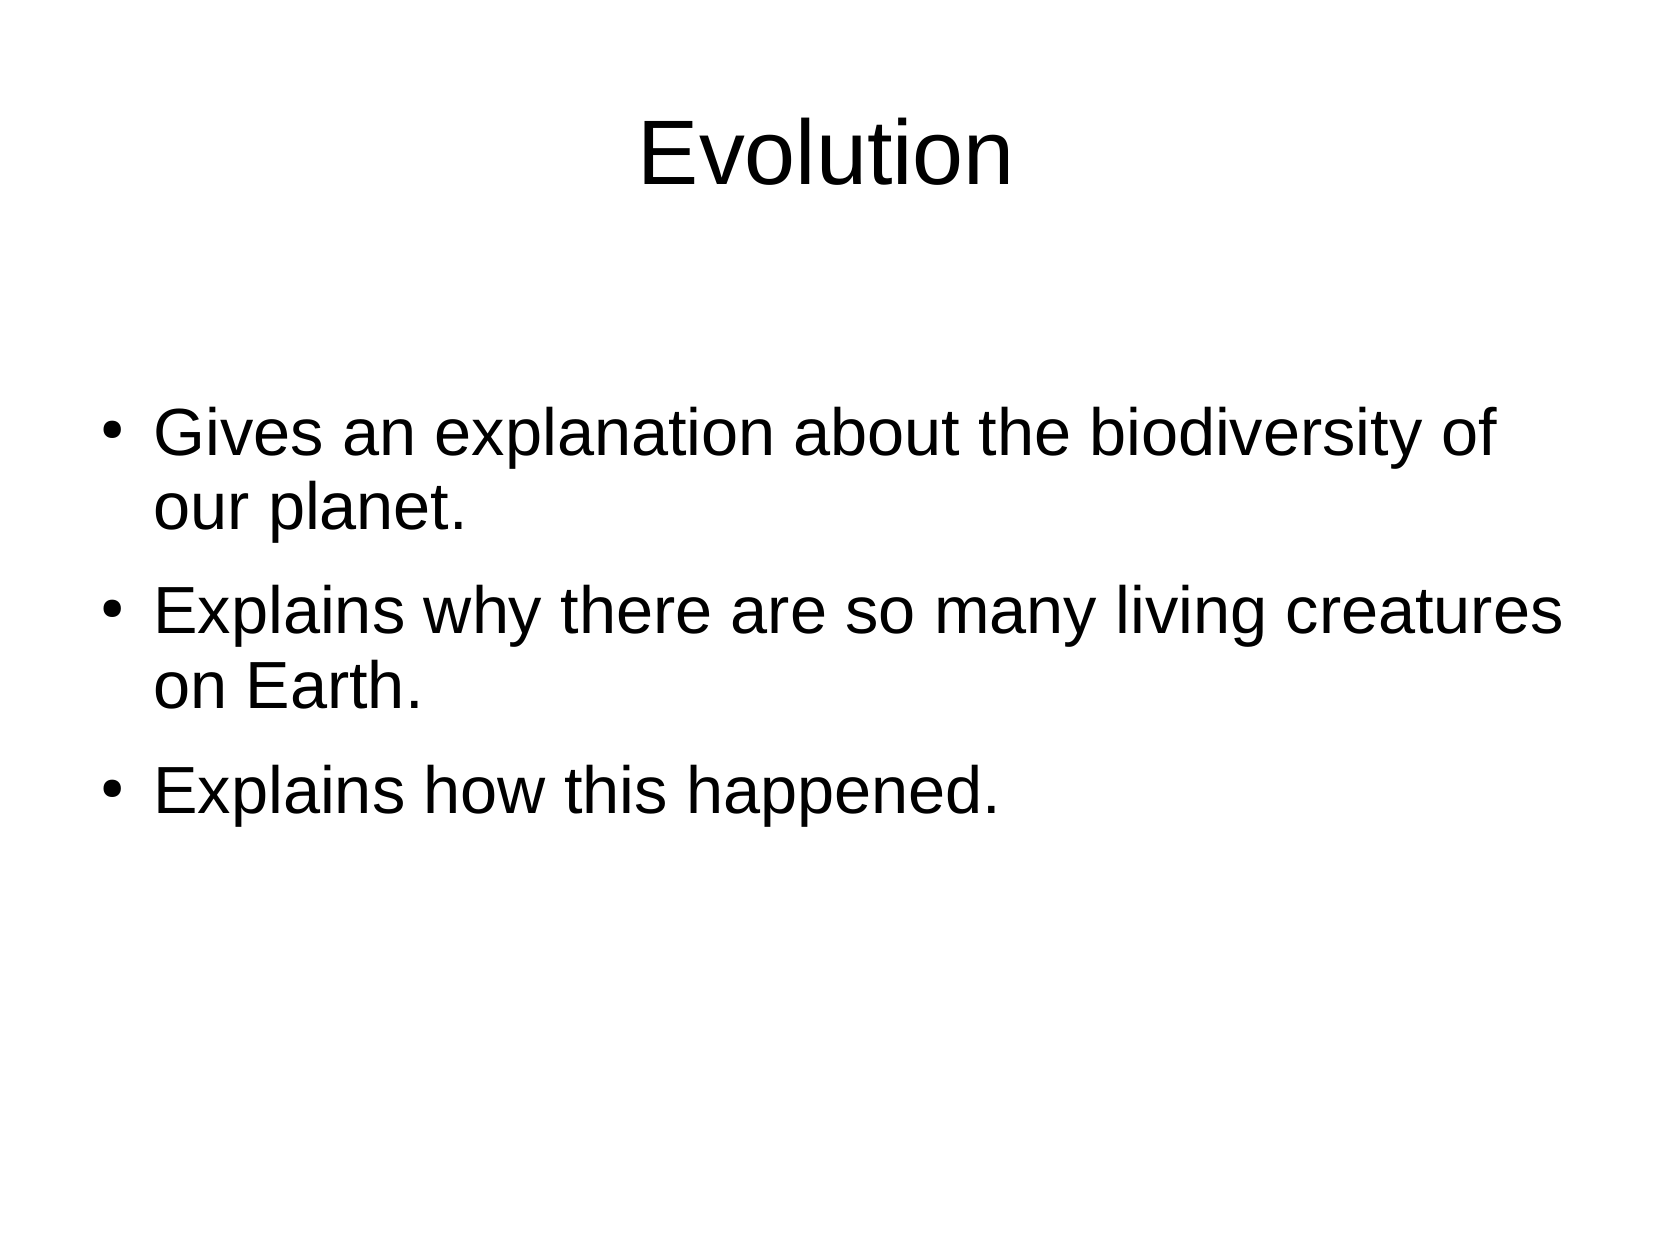

# Evolution
Gives an explanation about the biodiversity of our planet.
Explains why there are so many living creatures on Earth.
Explains how this happened.